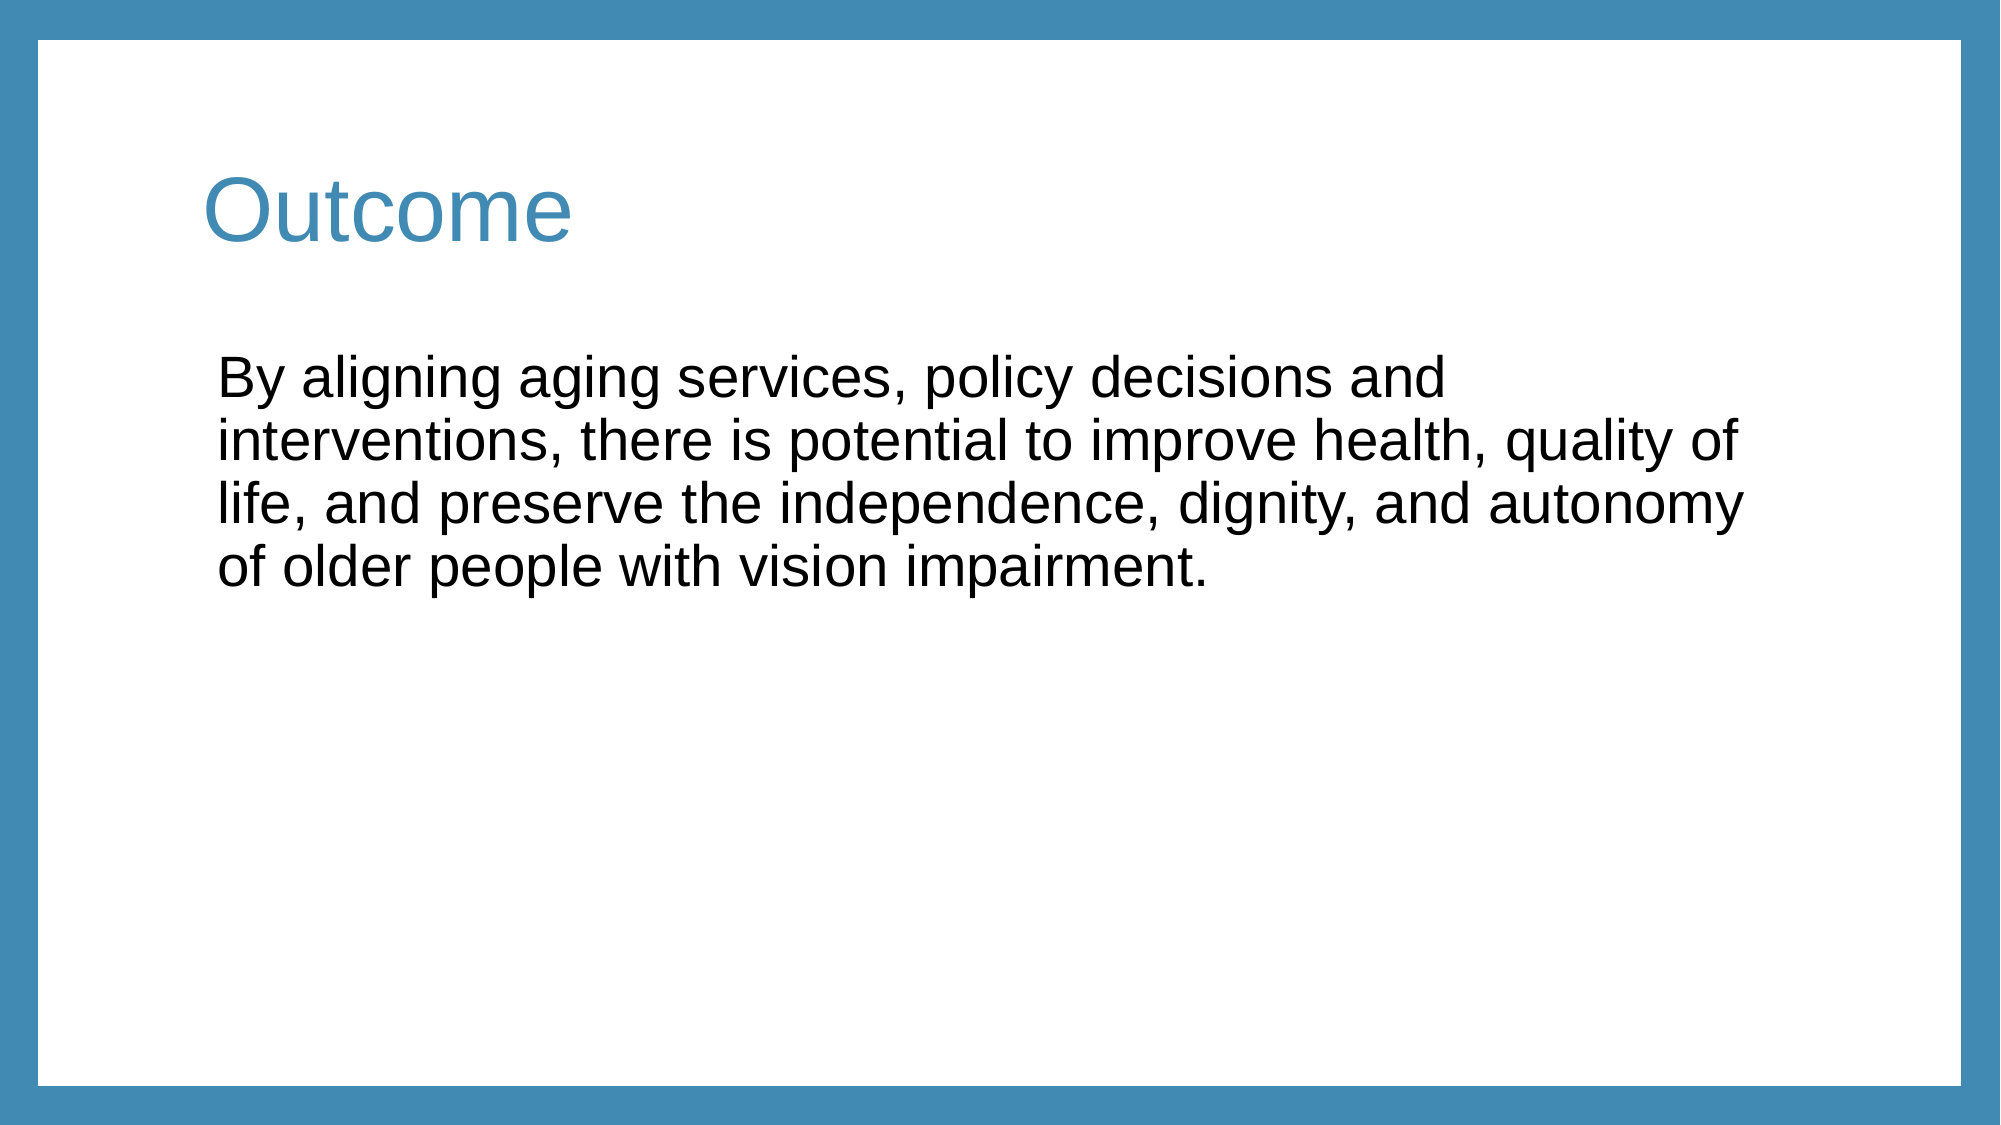

# Outcome
By aligning aging services, policy decisions and interventions, there is potential to improve health, quality of life, and preserve the independence, dignity, and autonomy of older people with vision impairment.